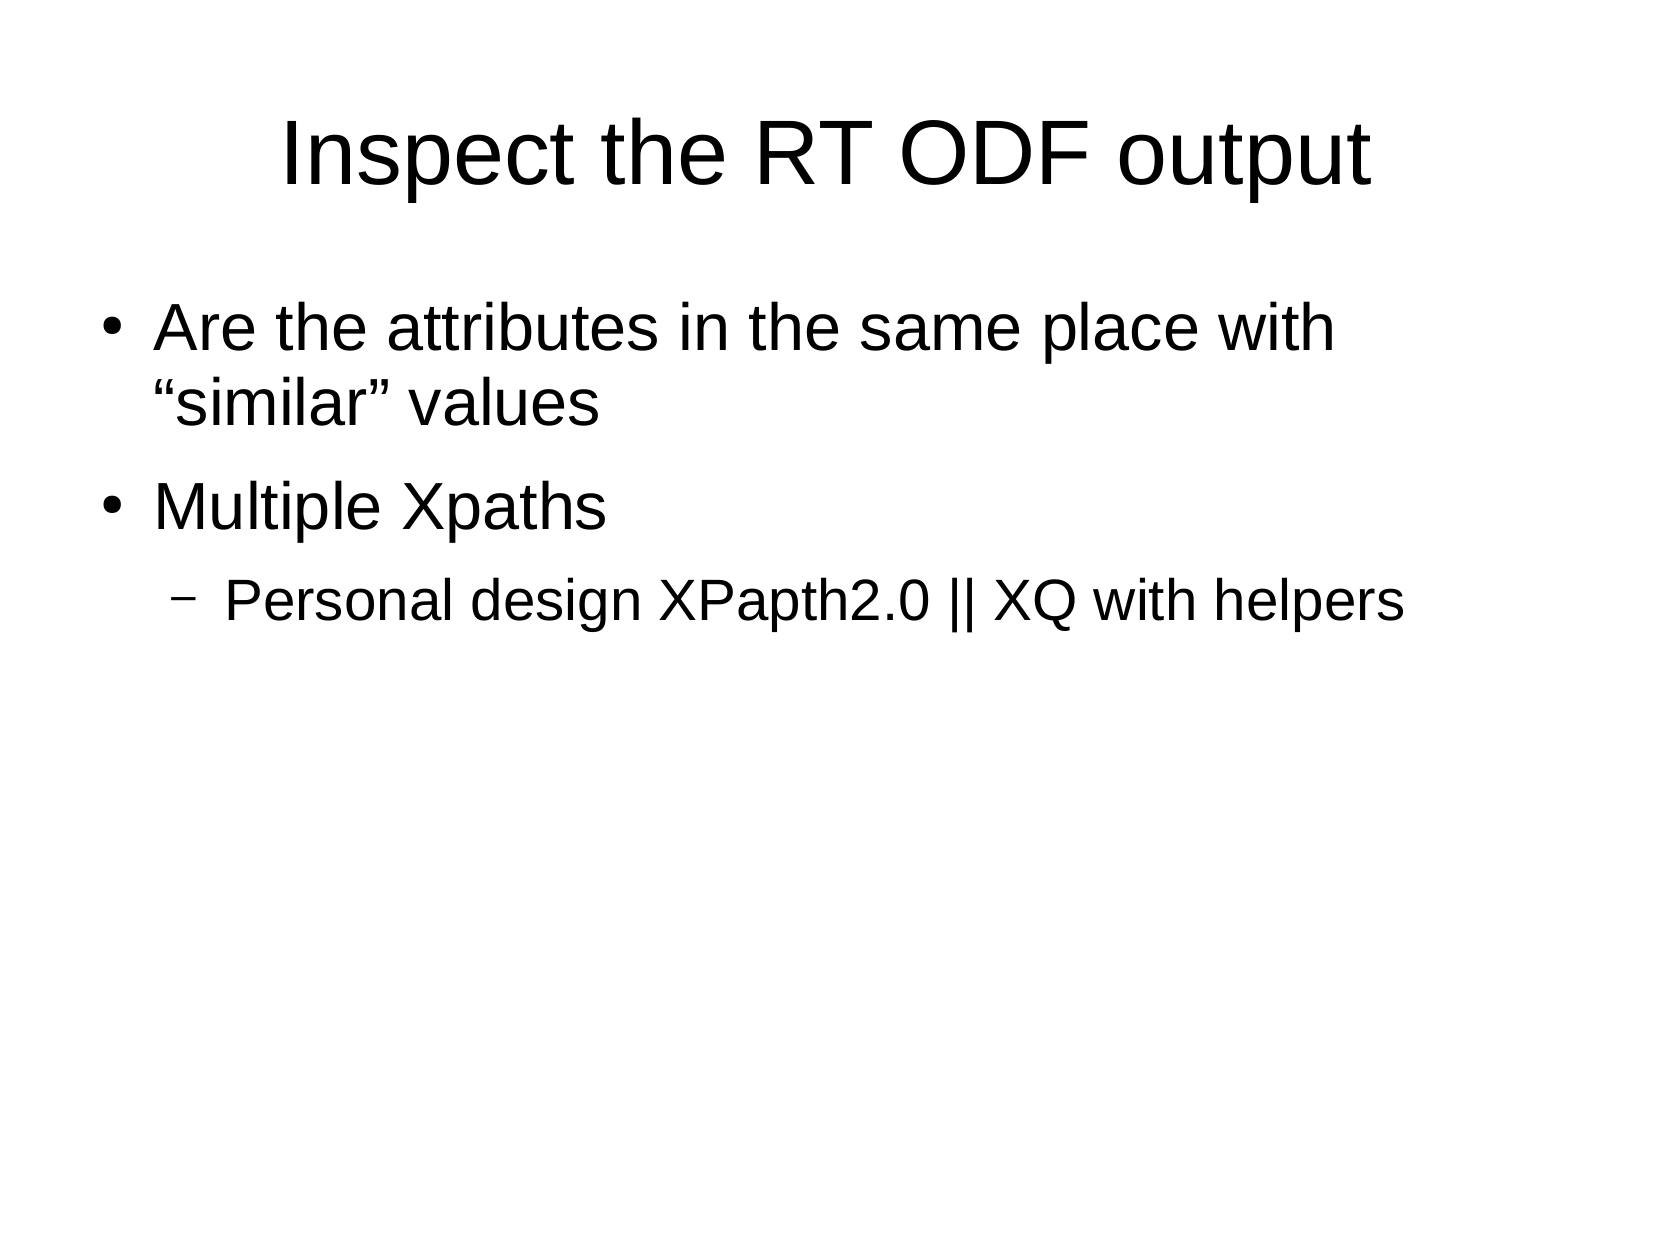

# Inspect the RT ODF output
Are the attributes in the same place with “similar” values
Multiple Xpaths
Personal design XPapth2.0 || XQ with helpers